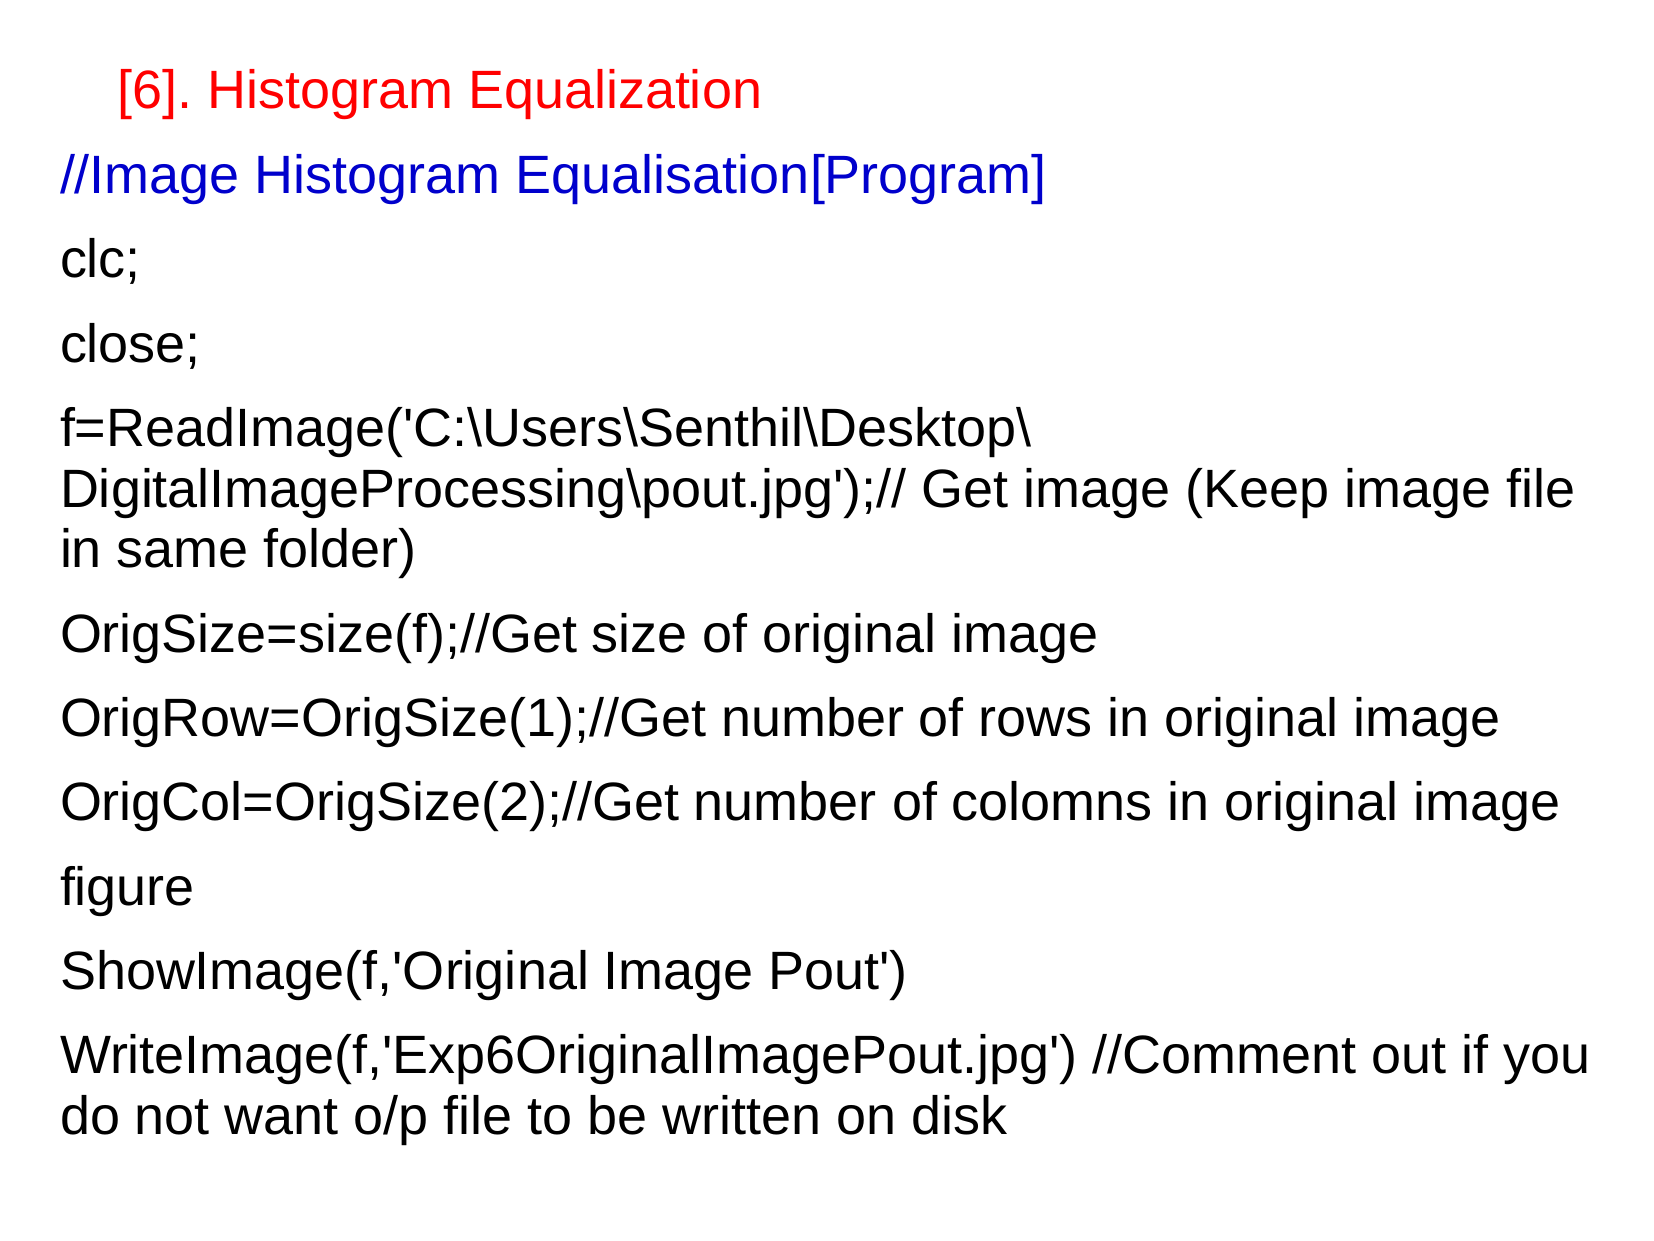

# [6]. Histogram Equalization
//Image Histogram Equalisation[Program]
clc;
close;
f=ReadImage('C:\Users\Senthil\Desktop\DigitalImageProcessing\pout.jpg');// Get image (Keep image file in same folder)
OrigSize=size(f);//Get size of original image
OrigRow=OrigSize(1);//Get number of rows in original image
OrigCol=OrigSize(2);//Get number of colomns in original image
figure
ShowImage(f,'Original Image Pout')
WriteImage(f,'Exp6OriginalImagePout.jpg') //Comment out if you do not want o/p file to be written on disk